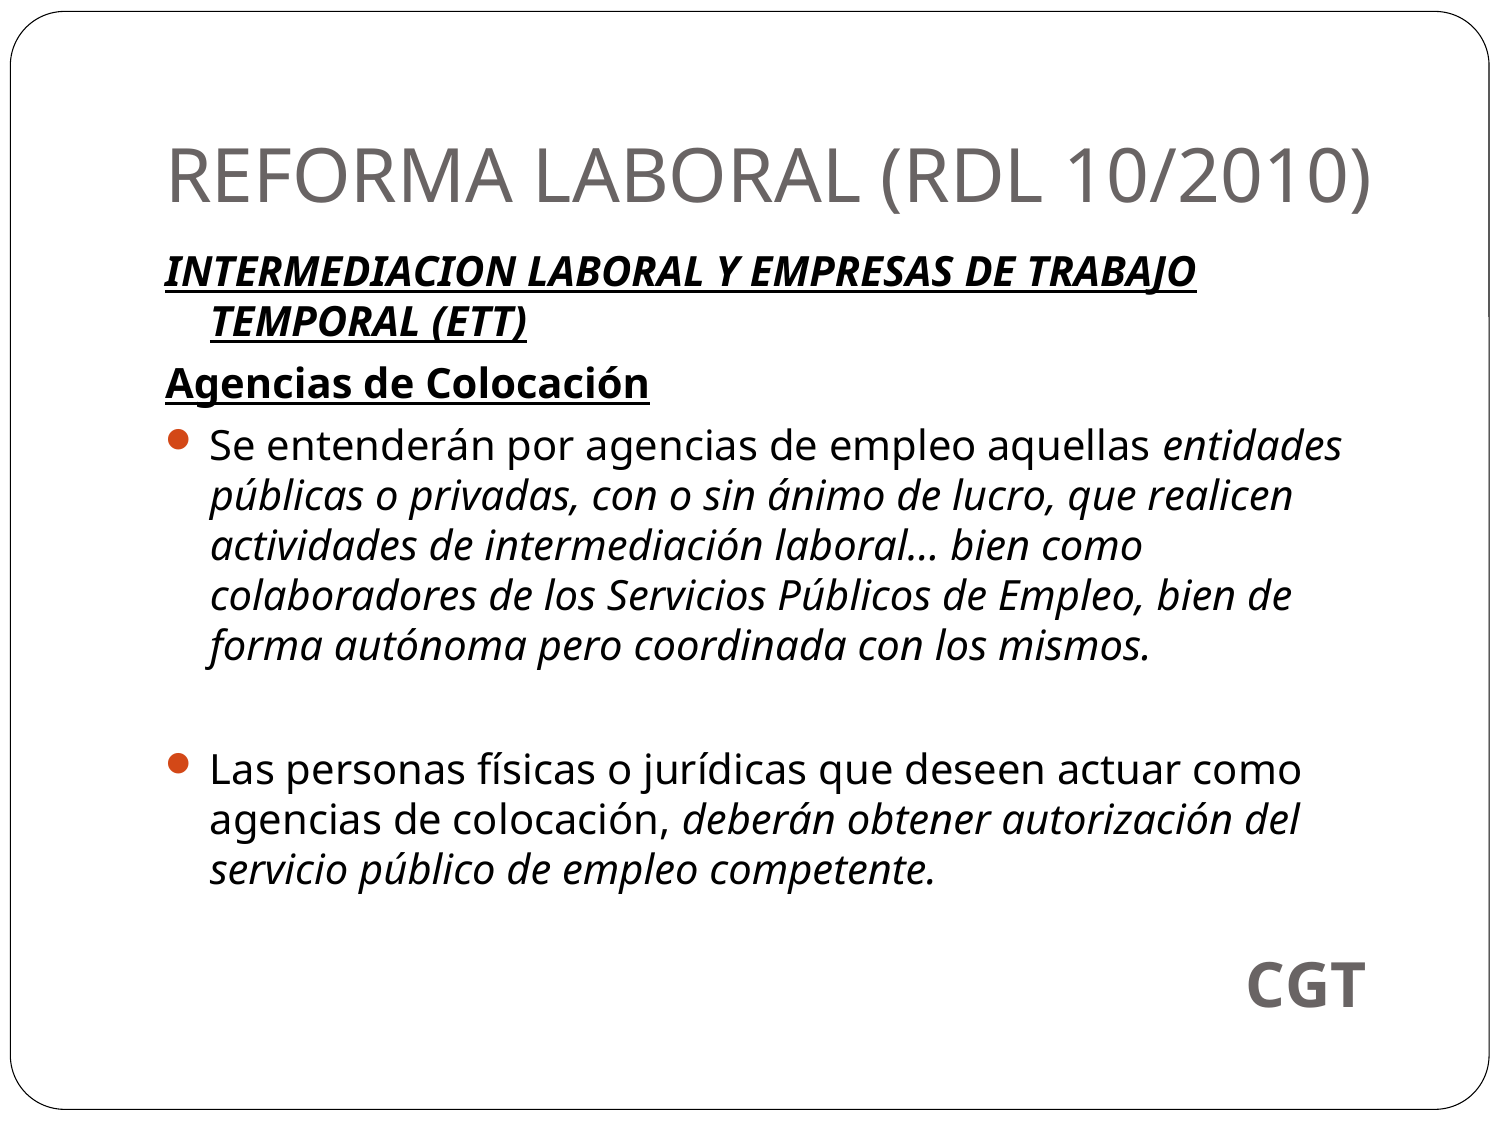

# REFORMA LABORAL (RDL 10/2010)
INTERMEDIACION LABORAL Y EMPRESAS DE TRABAJO TEMPORAL (ETT)
Agencias de Colocación
Se entenderán por agencias de empleo aquellas entidades públicas o privadas, con o sin ánimo de lucro, que realicen actividades de intermediación laboral… bien como colaboradores de los Servicios Públicos de Empleo, bien de forma autónoma pero coordinada con los mismos.
Las personas físicas o jurídicas que deseen actuar como agencias de colocación, deberán obtener autorización del servicio público de empleo competente.
CGT